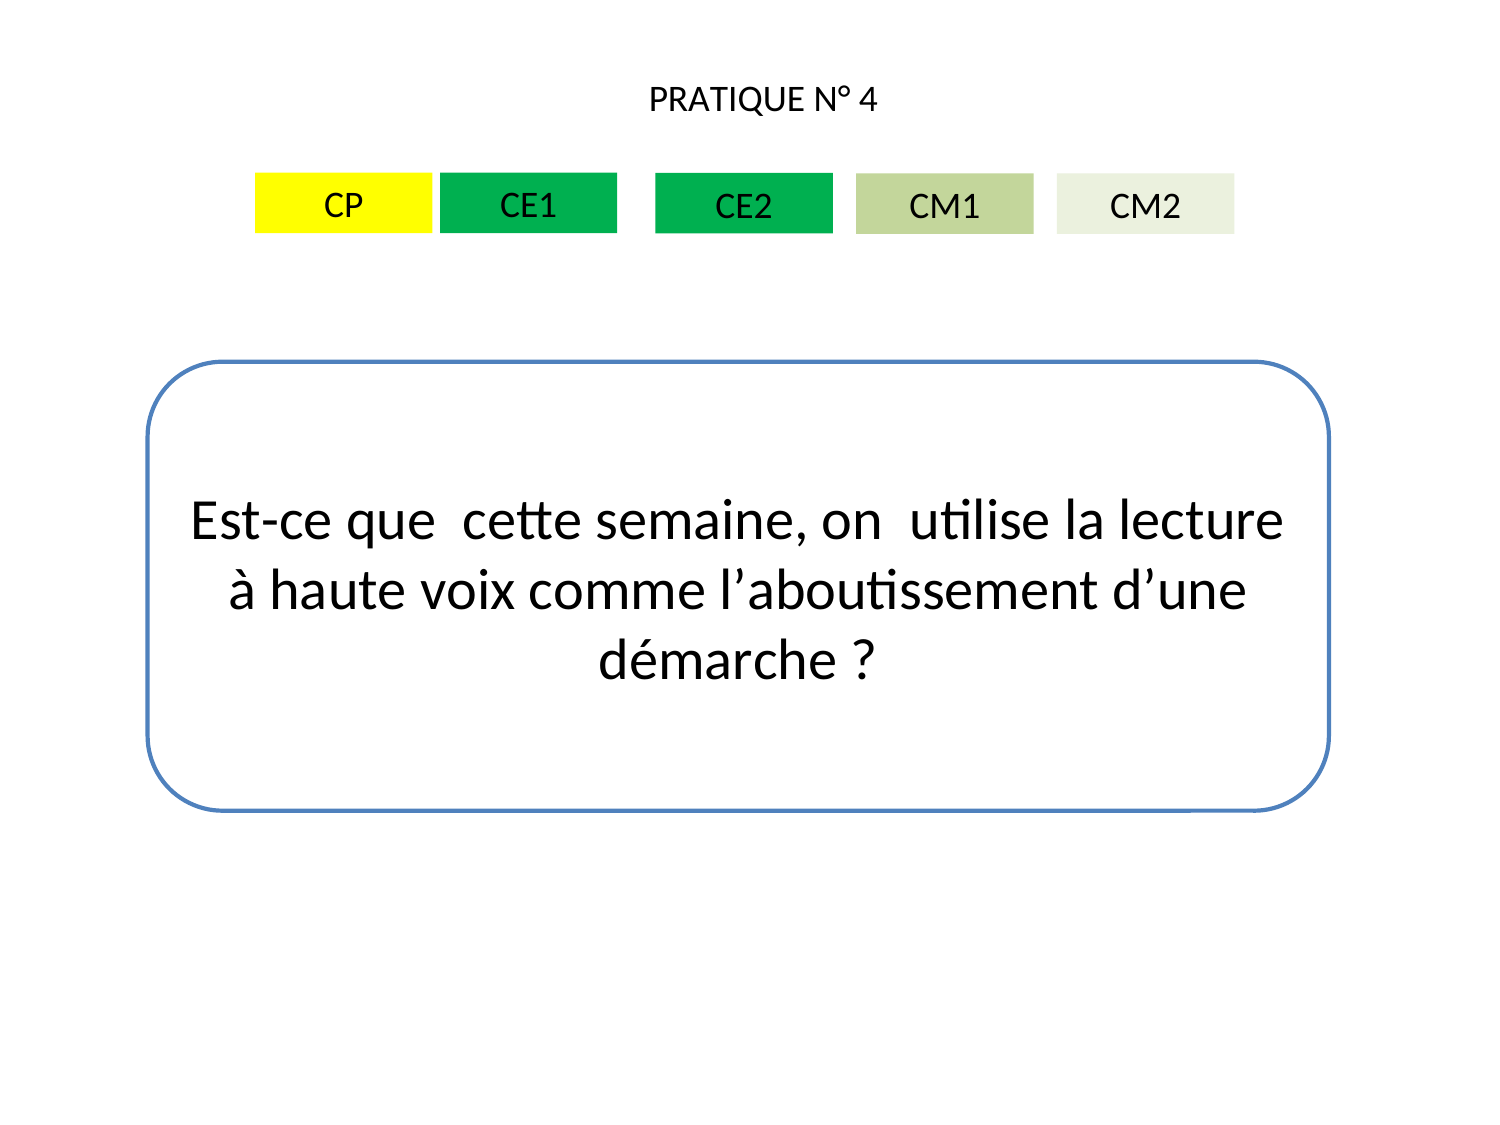

PRATIQUE N° 4
| C | | | | |
| --- | --- | --- | --- | --- |
CP
CE1
CE2
CM1
CM2
Est-ce que cette semaine, on utilise la lecture à haute voix comme l’aboutissement d’une démarche ?